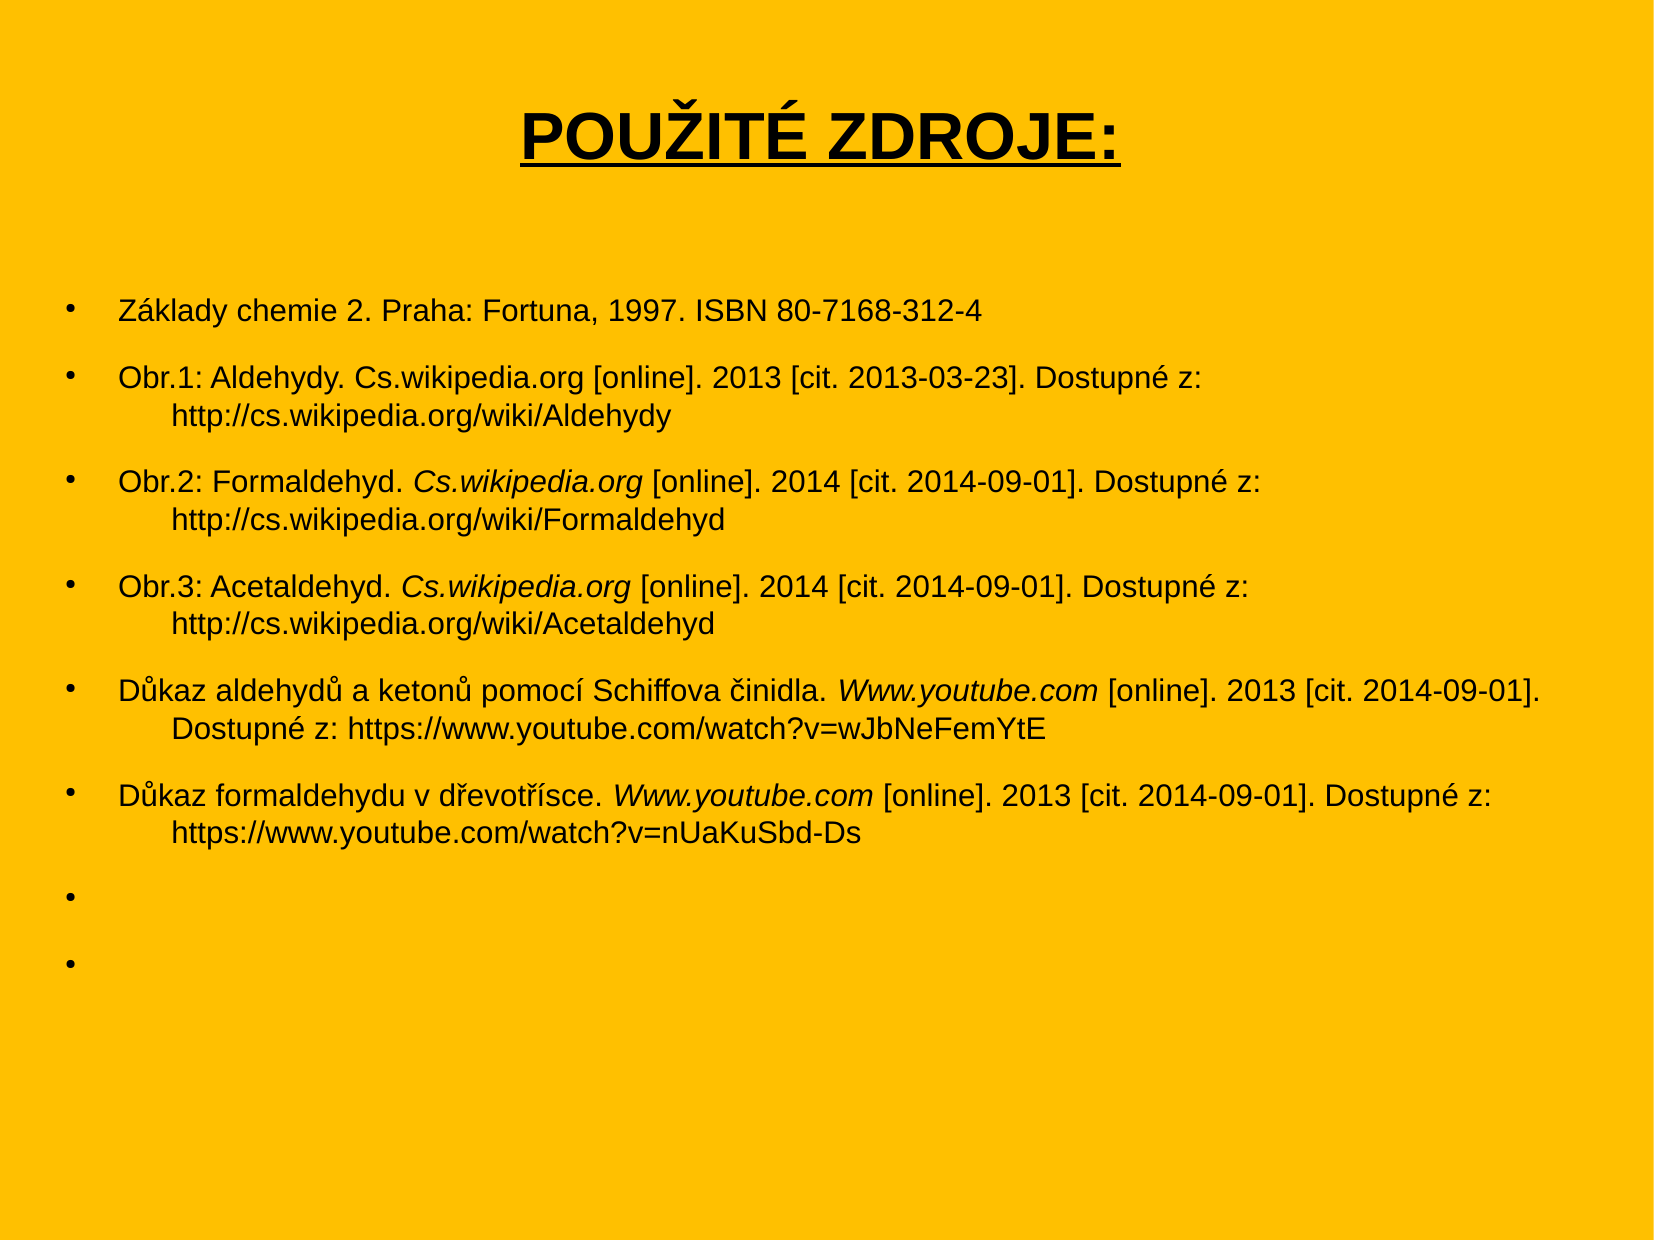

# POUŽITÉ ZDROJE:
Základy chemie 2. Praha: Fortuna, 1997. ISBN 80-7168-312-4
Obr.1: Aldehydy. Cs.wikipedia.org [online]. 2013 [cit. 2013-03-23]. Dostupné z: http://cs.wikipedia.org/wiki/Aldehydy
Obr.2: Formaldehyd. Cs.wikipedia.org [online]. 2014 [cit. 2014-09-01]. Dostupné z: http://cs.wikipedia.org/wiki/Formaldehyd
Obr.3: Acetaldehyd. Cs.wikipedia.org [online]. 2014 [cit. 2014-09-01]. Dostupné z: http://cs.wikipedia.org/wiki/Acetaldehyd
Důkaz aldehydů a ketonů pomocí Schiffova činidla. Www.youtube.com [online]. 2013 [cit. 2014-09-01]. Dostupné z: https://www.youtube.com/watch?v=wJbNeFemYtE
Důkaz formaldehydu v dřevotřísce. Www.youtube.com [online]. 2013 [cit. 2014-09-01]. Dostupné z: https://www.youtube.com/watch?v=nUaKuSbd-Ds